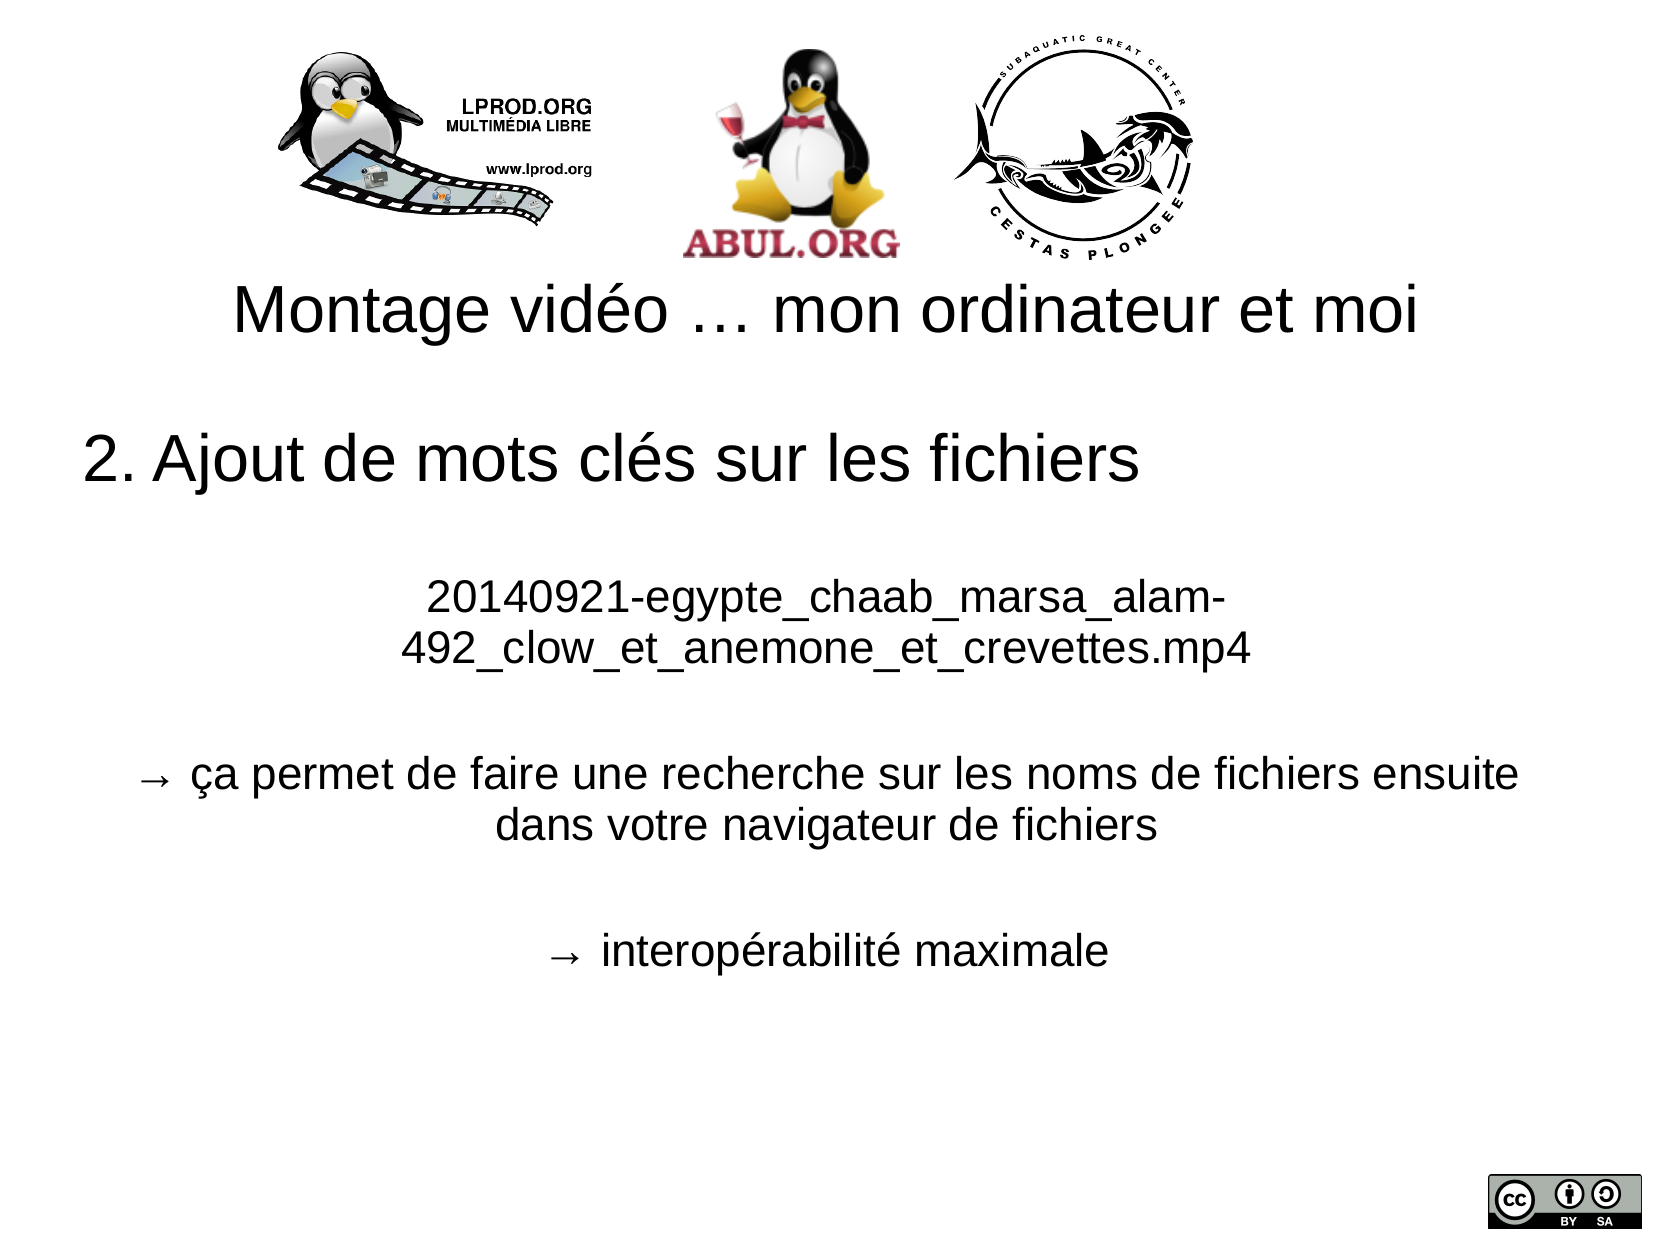

# Montage vidéo … mon ordinateur et moi
2. Ajout de mots clés sur les fichiers
20140921-egypte_chaab_marsa_alam-492_clow_et_anemone_et_crevettes.mp4
→ ça permet de faire une recherche sur les noms de fichiers ensuite dans votre navigateur de fichiers
→ interopérabilité maximale